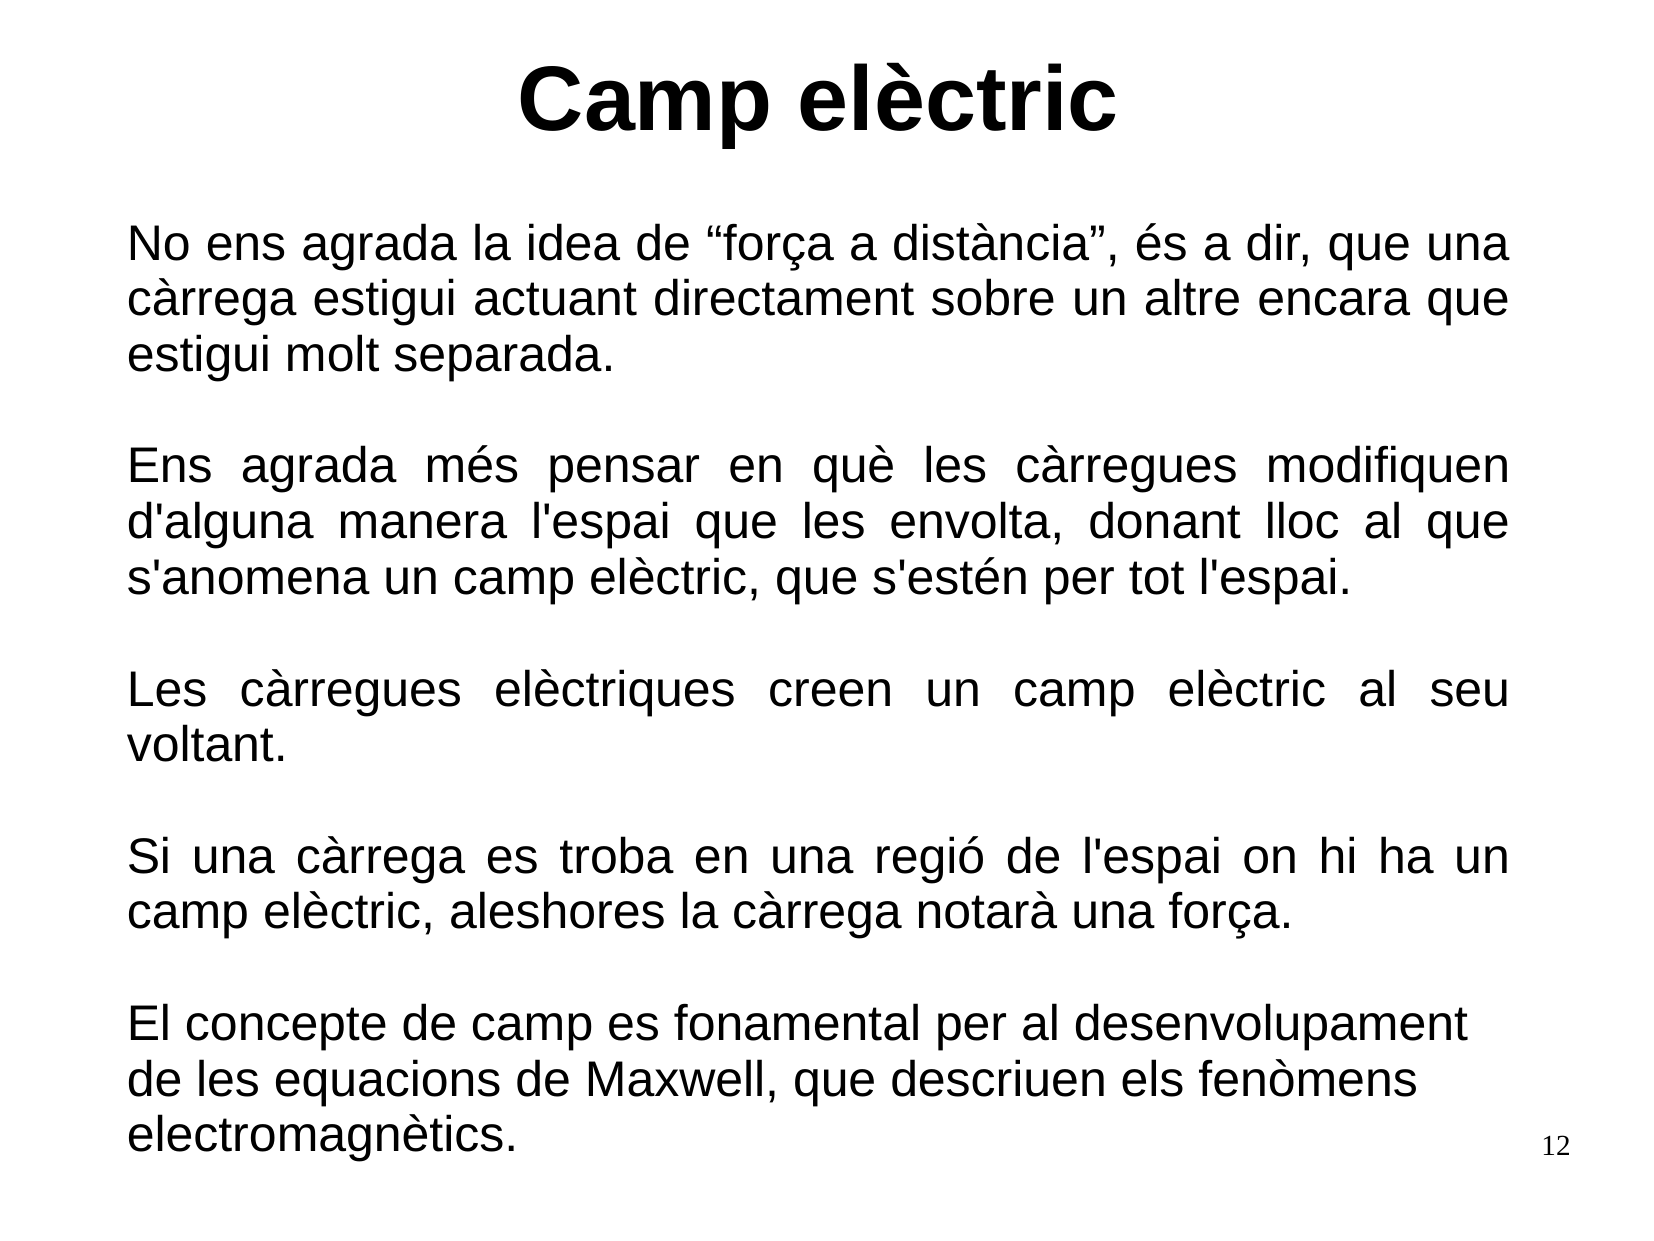

Camp elèctric
No ens agrada la idea de “força a distància”, és a dir, que una càrrega estigui actuant directament sobre un altre encara que estigui molt separada.
Ens agrada més pensar en què les càrregues modifiquen d'alguna manera l'espai que les envolta, donant lloc al que s'anomena un camp elèctric, que s'estén per tot l'espai.
Les càrregues elèctriques creen un camp elèctric al seu voltant.
Si una càrrega es troba en una regió de l'espai on hi ha un camp elèctric, aleshores la càrrega notarà una força.
El concepte de camp es fonamental per al desenvolupament de les equacions de Maxwell, que descriuen els fenòmens electromagnètics.
12